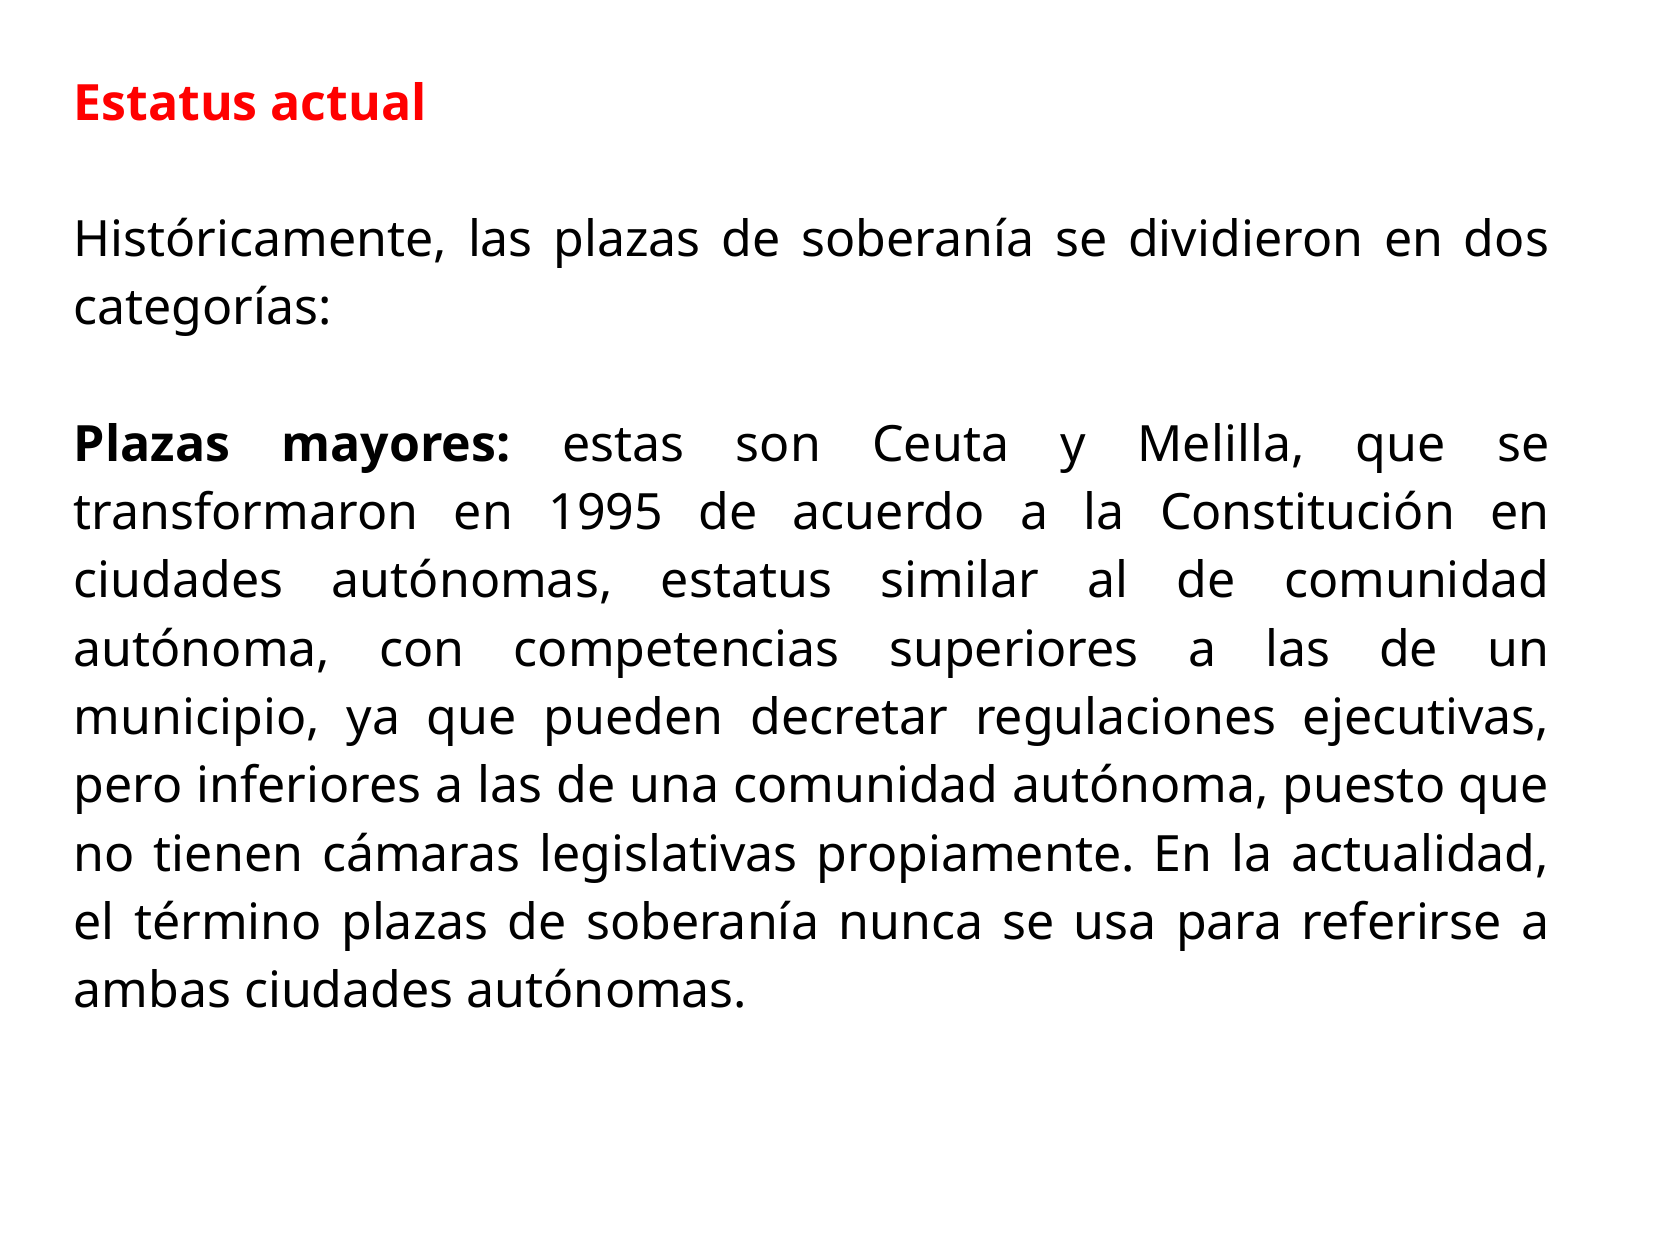

Estatus actual
Históricamente, las plazas de soberanía se dividieron en dos categorías:
Plazas mayores: estas son Ceuta y Melilla, que se transformaron en 1995 de acuerdo a la Constitución en ciudades autónomas, estatus similar al de comunidad autónoma, con competencias superiores a las de un municipio, ya que pueden decretar regulaciones ejecutivas, pero inferiores a las de una comunidad autónoma, puesto que no tienen cámaras legislativas propiamente. En la actualidad, el término plazas de soberanía nunca se usa para referirse a ambas ciudades autónomas.